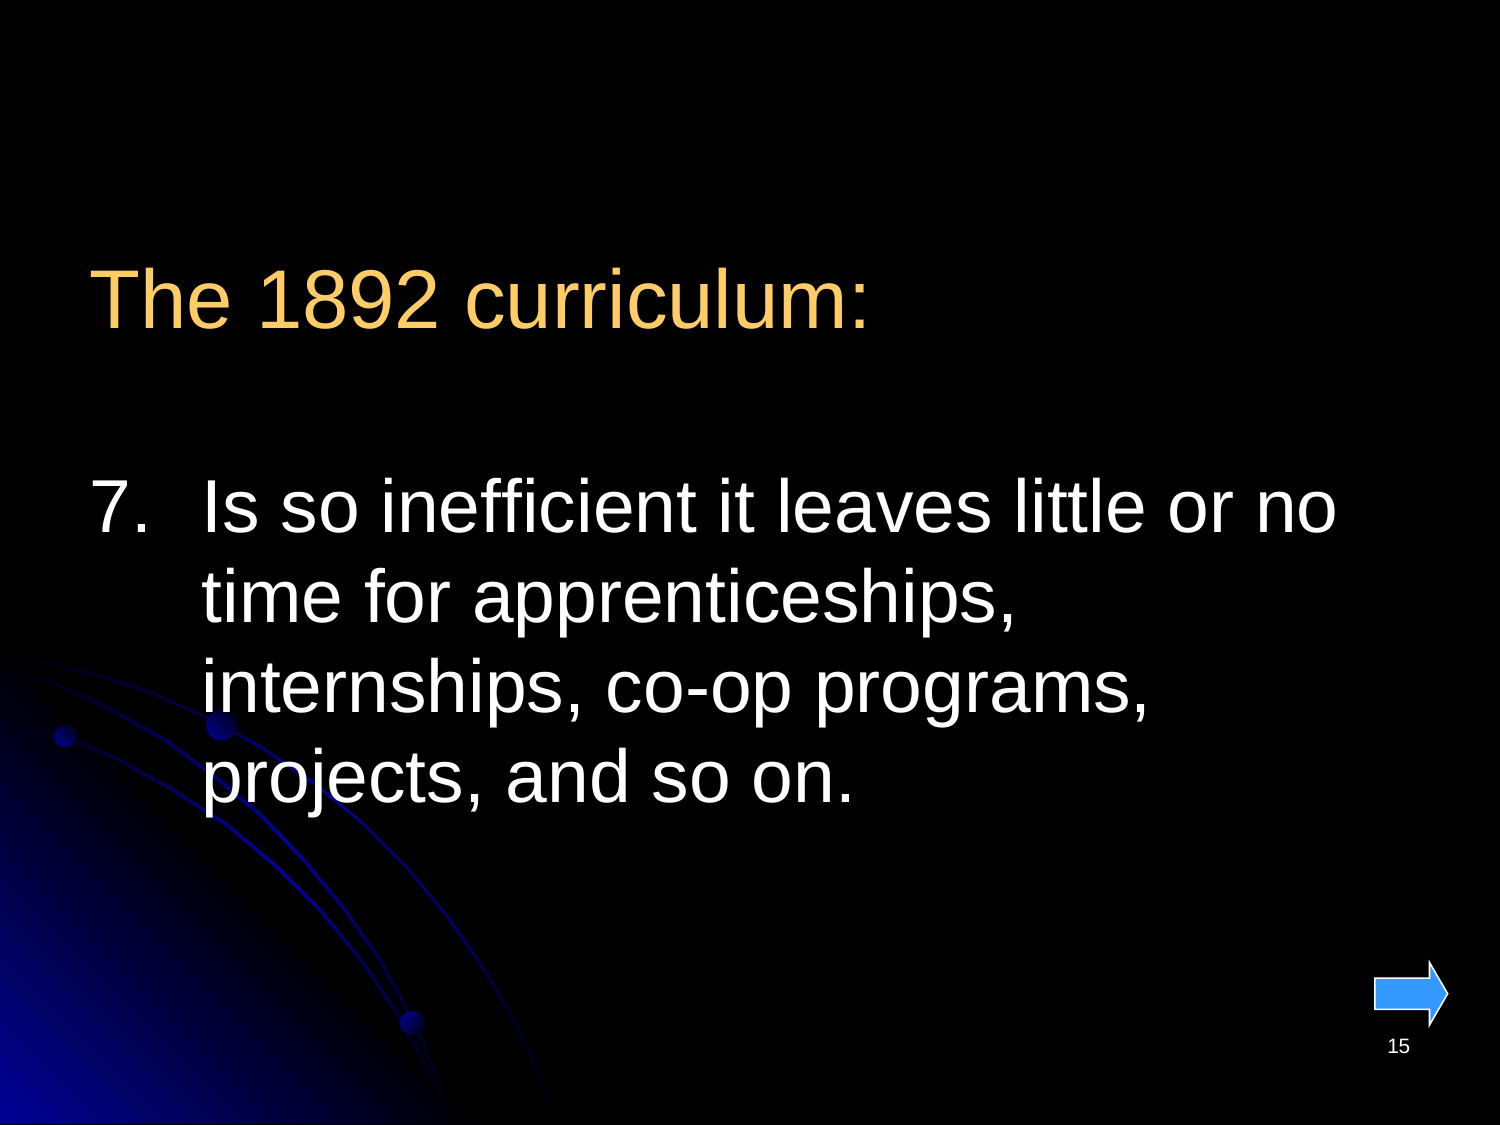

The 1892 curriculum:
7.	Is so inefficient it leaves little or no time for apprenticeships, internships, co-op programs, projects, and so on.
15